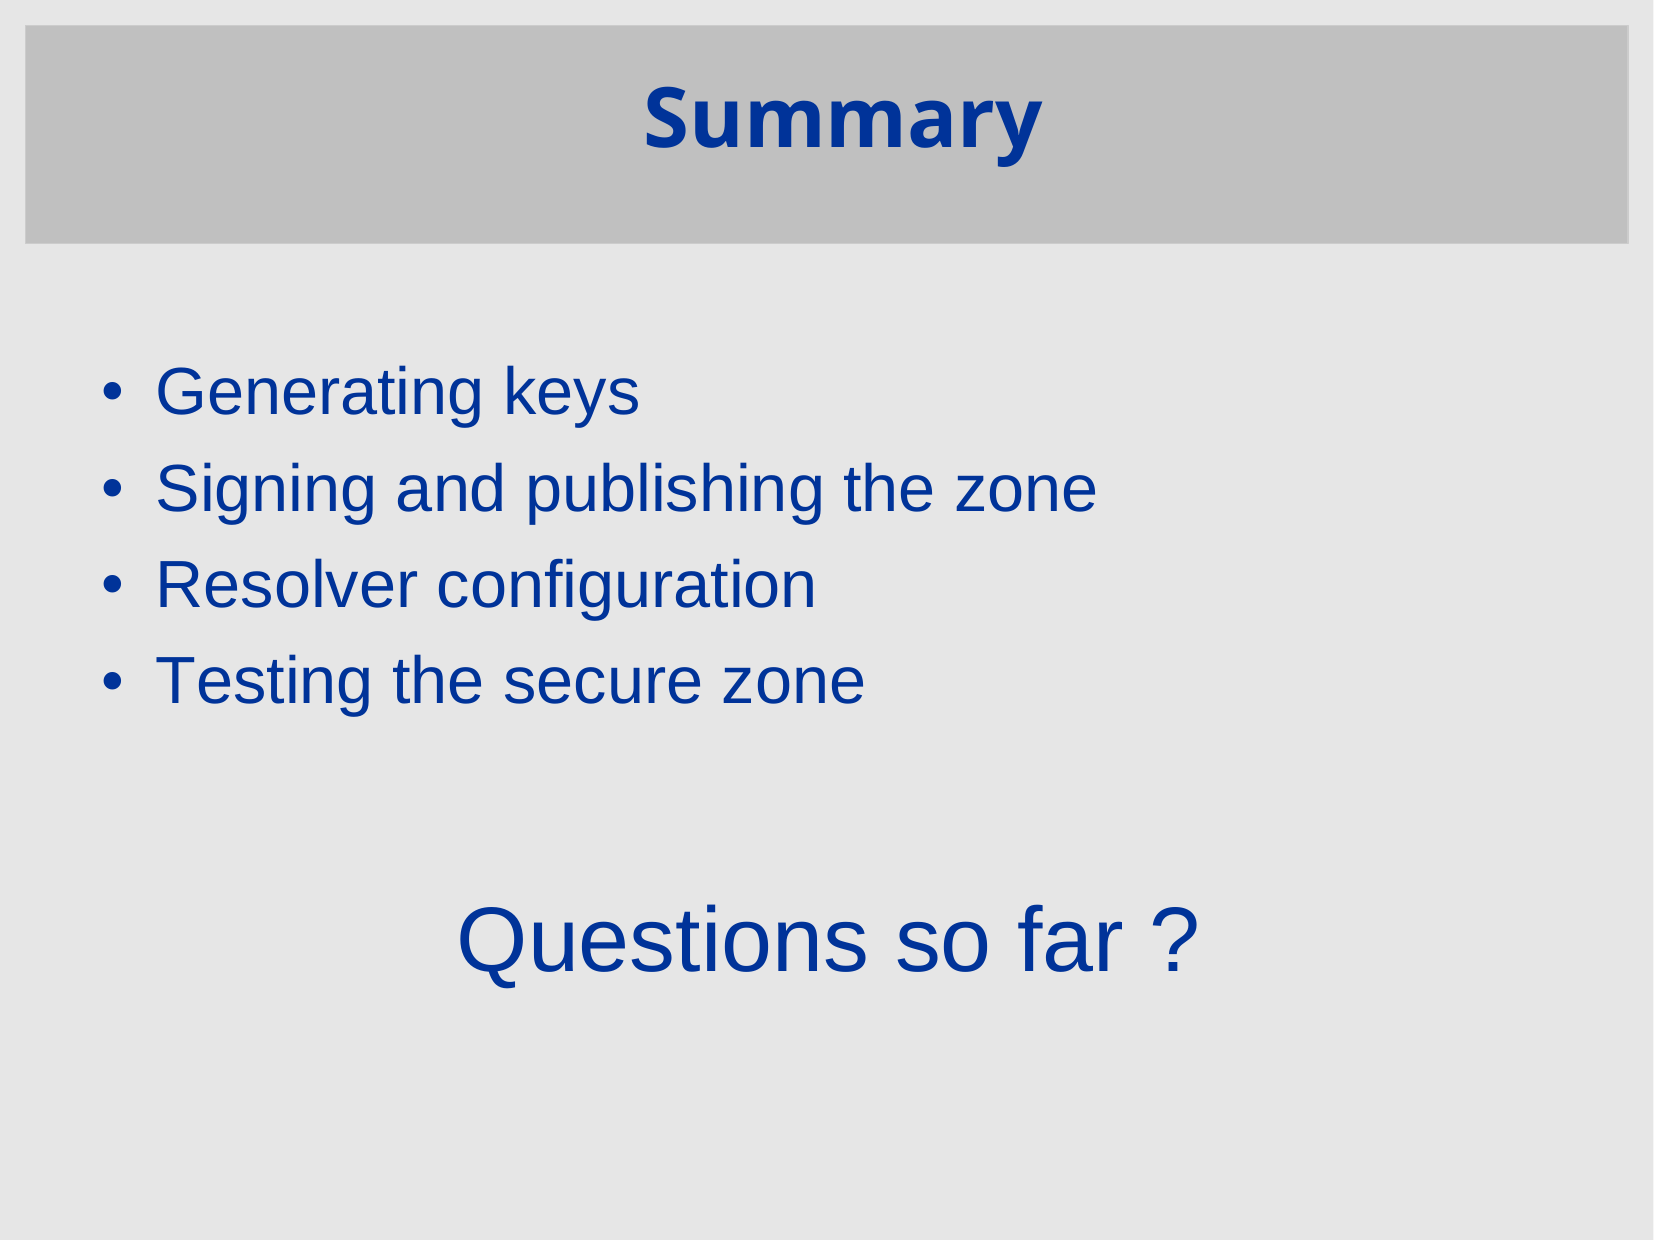

Summary
Generating keys
Signing and publishing the zone
Resolver configuration
Testing the secure zone
Questions so far ?